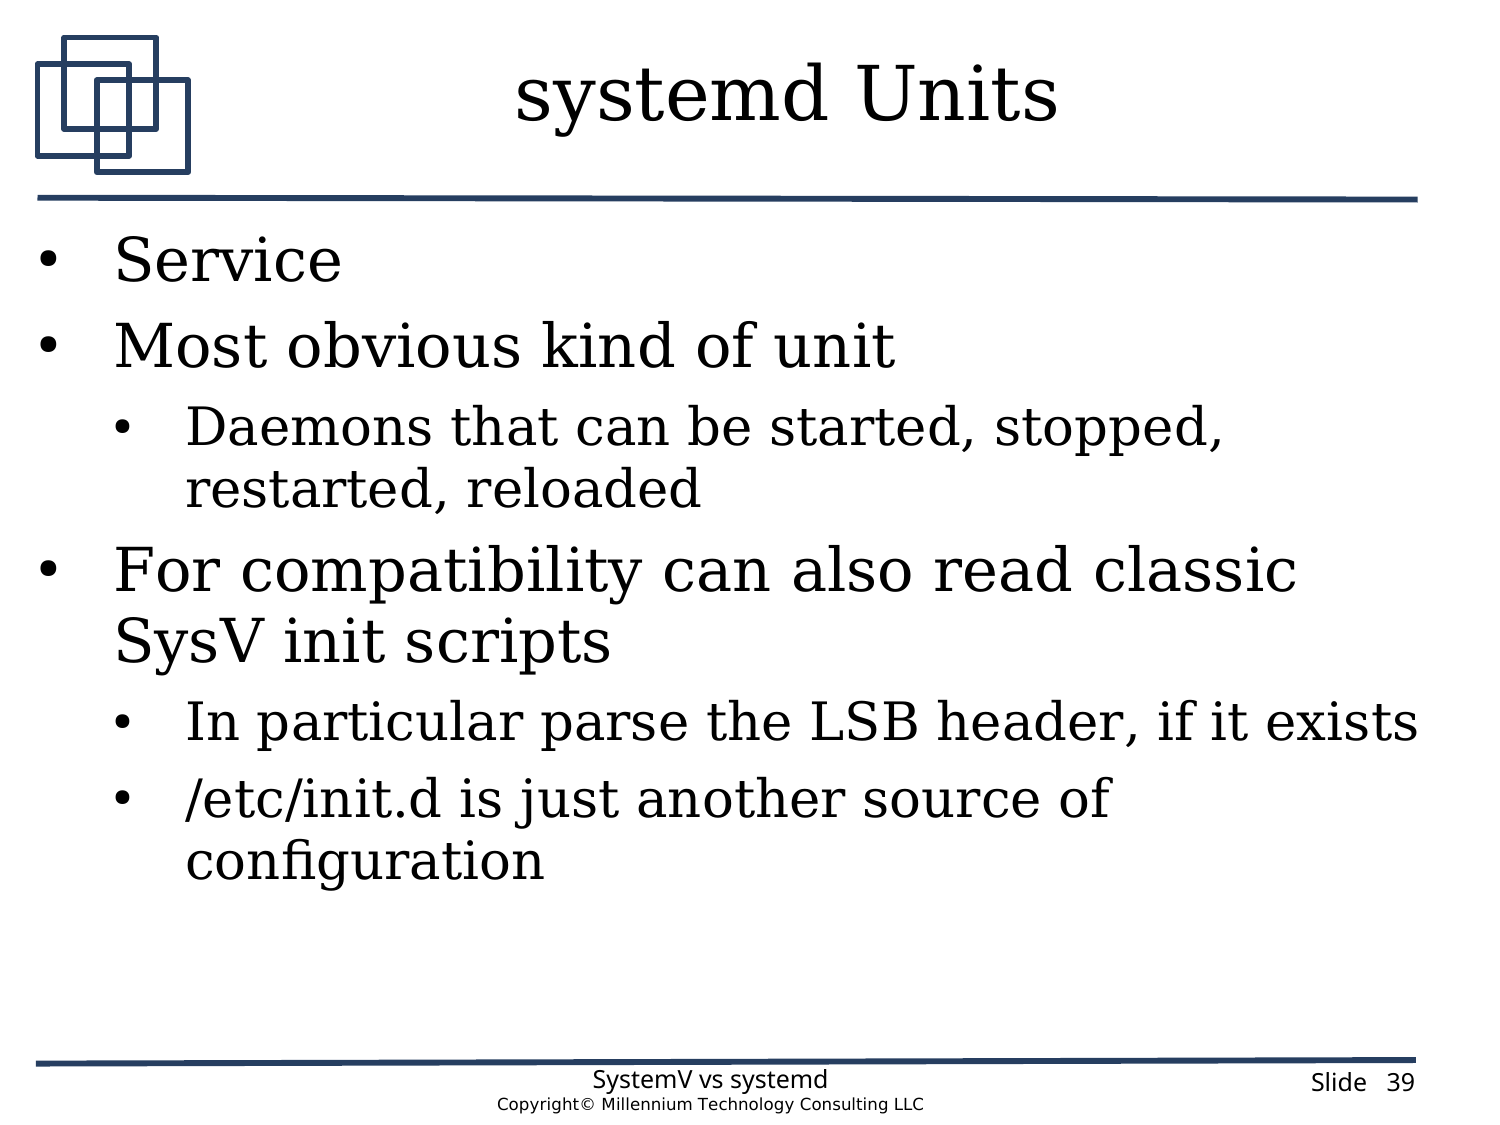

# systemd Units
Service
Most obvious kind of unit
Daemons that can be started, stopped, restarted, reloaded
For compatibility can also read classic SysV init scripts
In particular parse the LSB header, if it exists
/etc/init.d is just another source of configuration